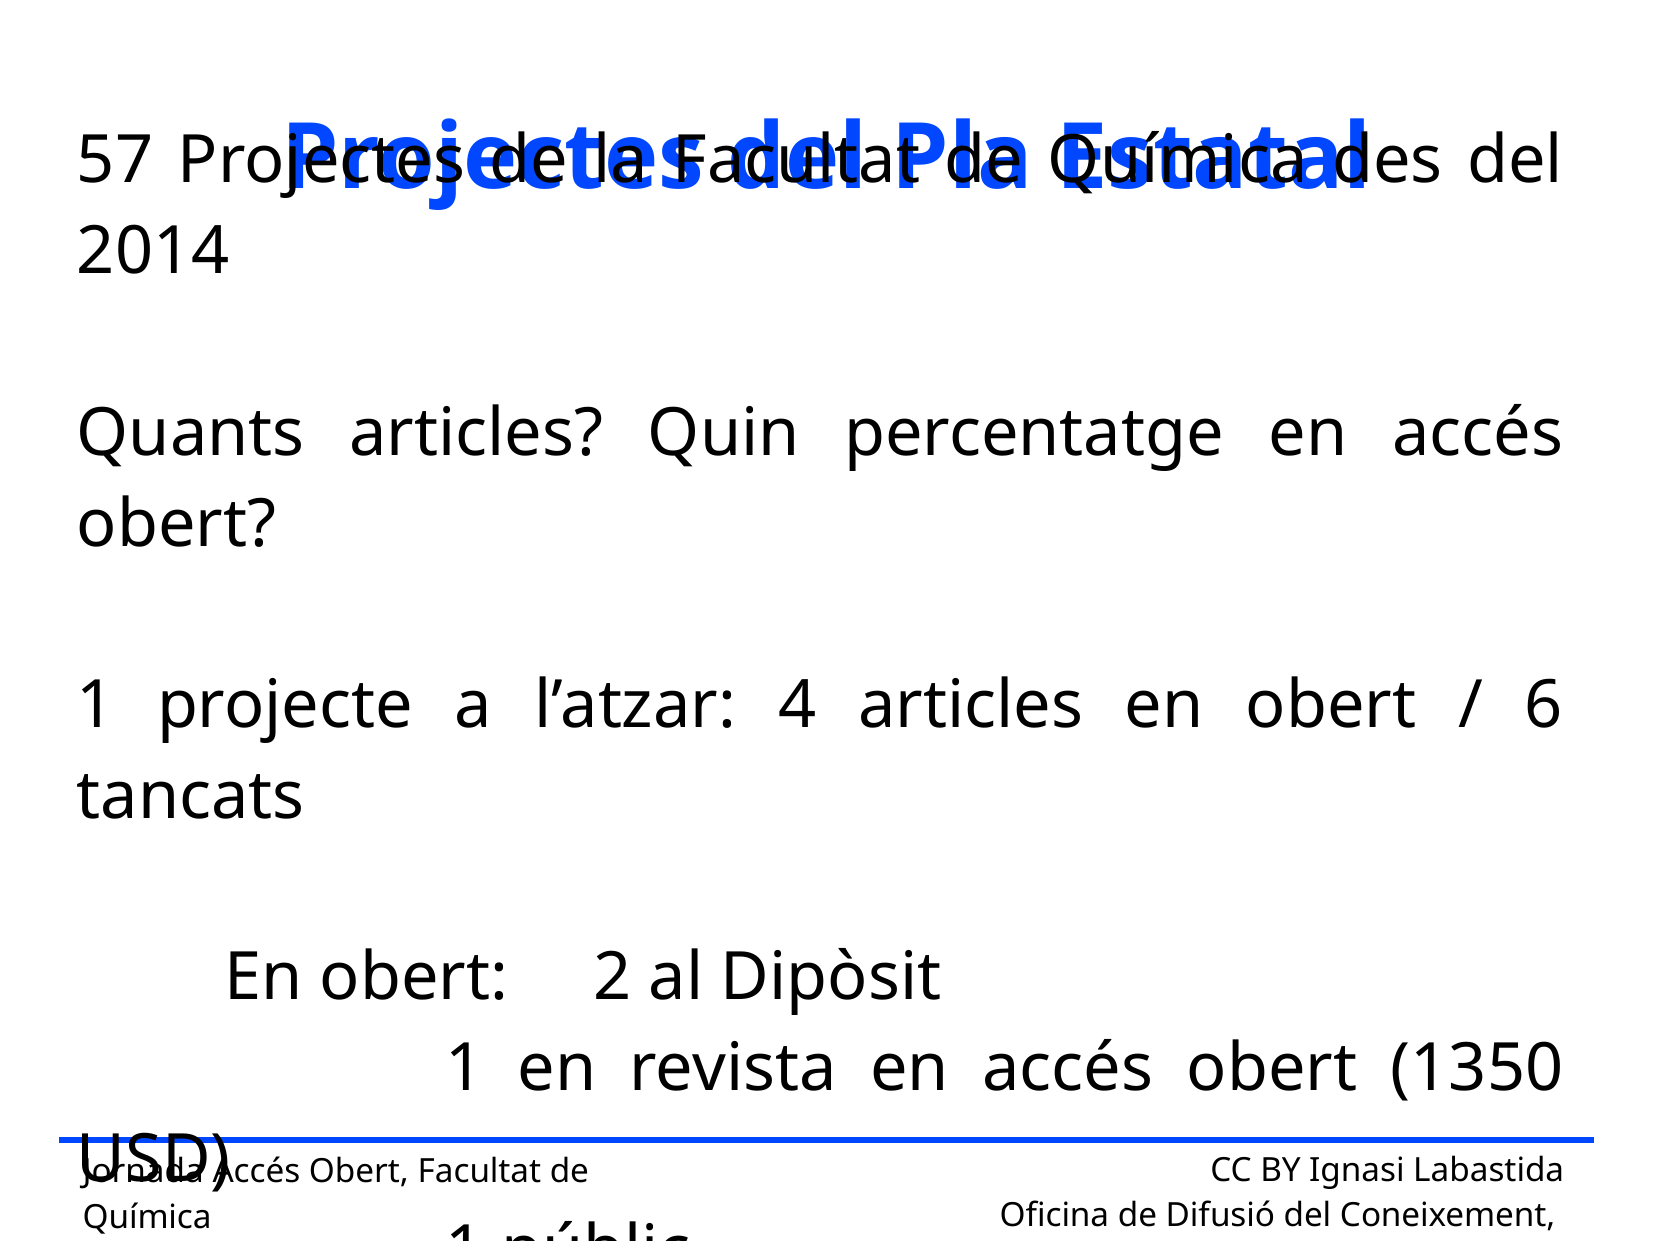

# Projectes del Pla Estatal
57 Projectes de la Facultat de Química des del 2014
Quants articles? Quin percentatge en accés obert?
1 projecte a l’atzar: 4 articles en obert / 6 tancats
		En obert: 	2 al Dipòsit
					1 en revista en accés obert (1350 USD)
					1 públic